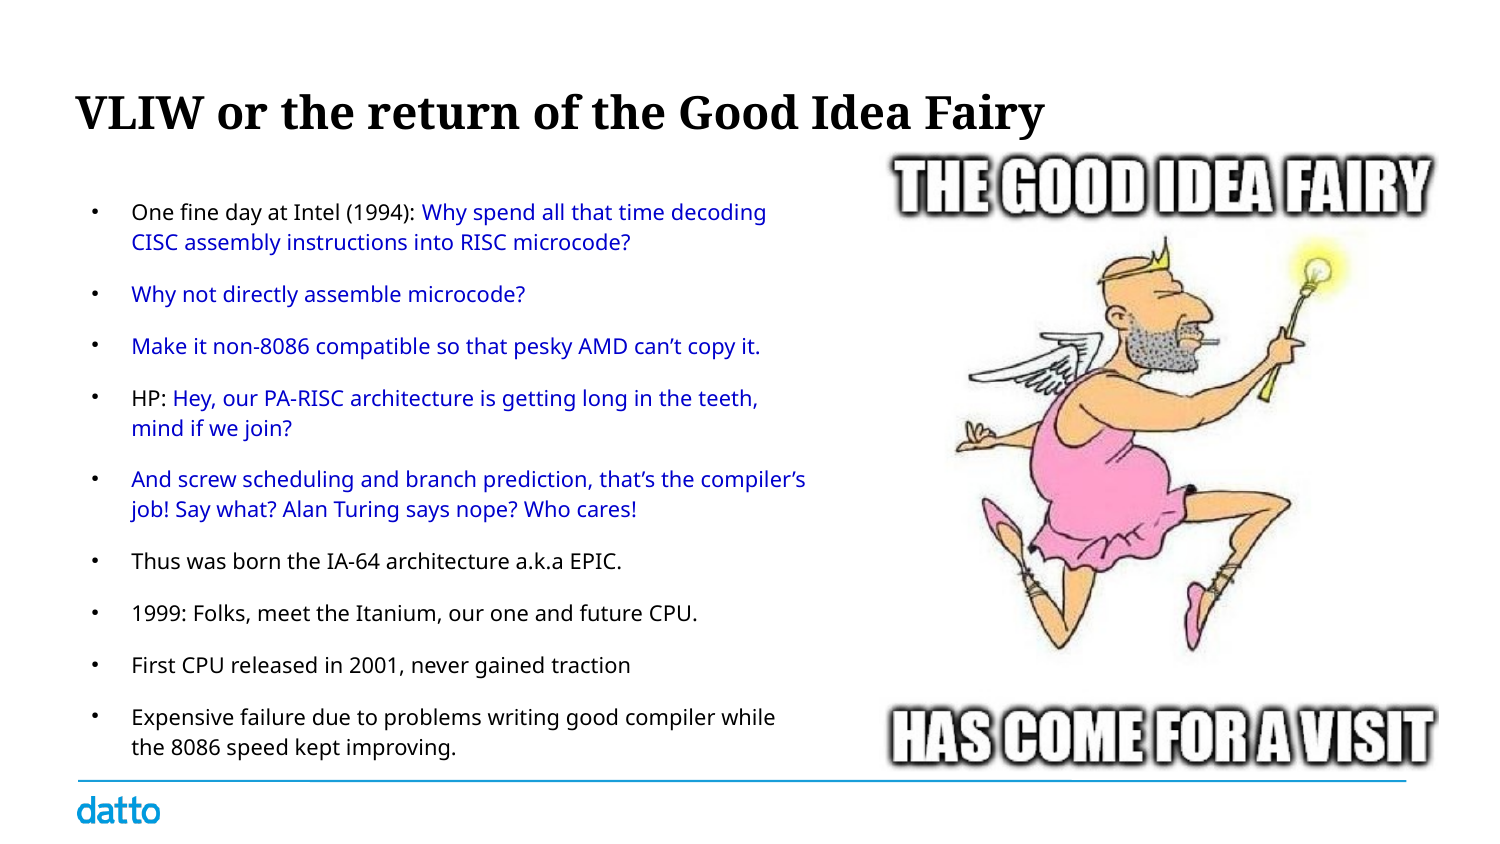

# VLIW or the return of the Good Idea Fairy
One fine day at Intel (1994): Why spend all that time decoding CISC assembly instructions into RISC microcode?
Why not directly assemble microcode?
Make it non-8086 compatible so that pesky AMD can’t copy it.
HP: Hey, our PA-RISC architecture is getting long in the teeth, mind if we join?
And screw scheduling and branch prediction, that’s the compiler’s job! Say what? Alan Turing says nope? Who cares!
Thus was born the IA-64 architecture a.k.a EPIC.
1999: Folks, meet the Itanium, our one and future CPU.
First CPU released in 2001, never gained traction
Expensive failure due to problems writing good compiler while the 8086 speed kept improving.